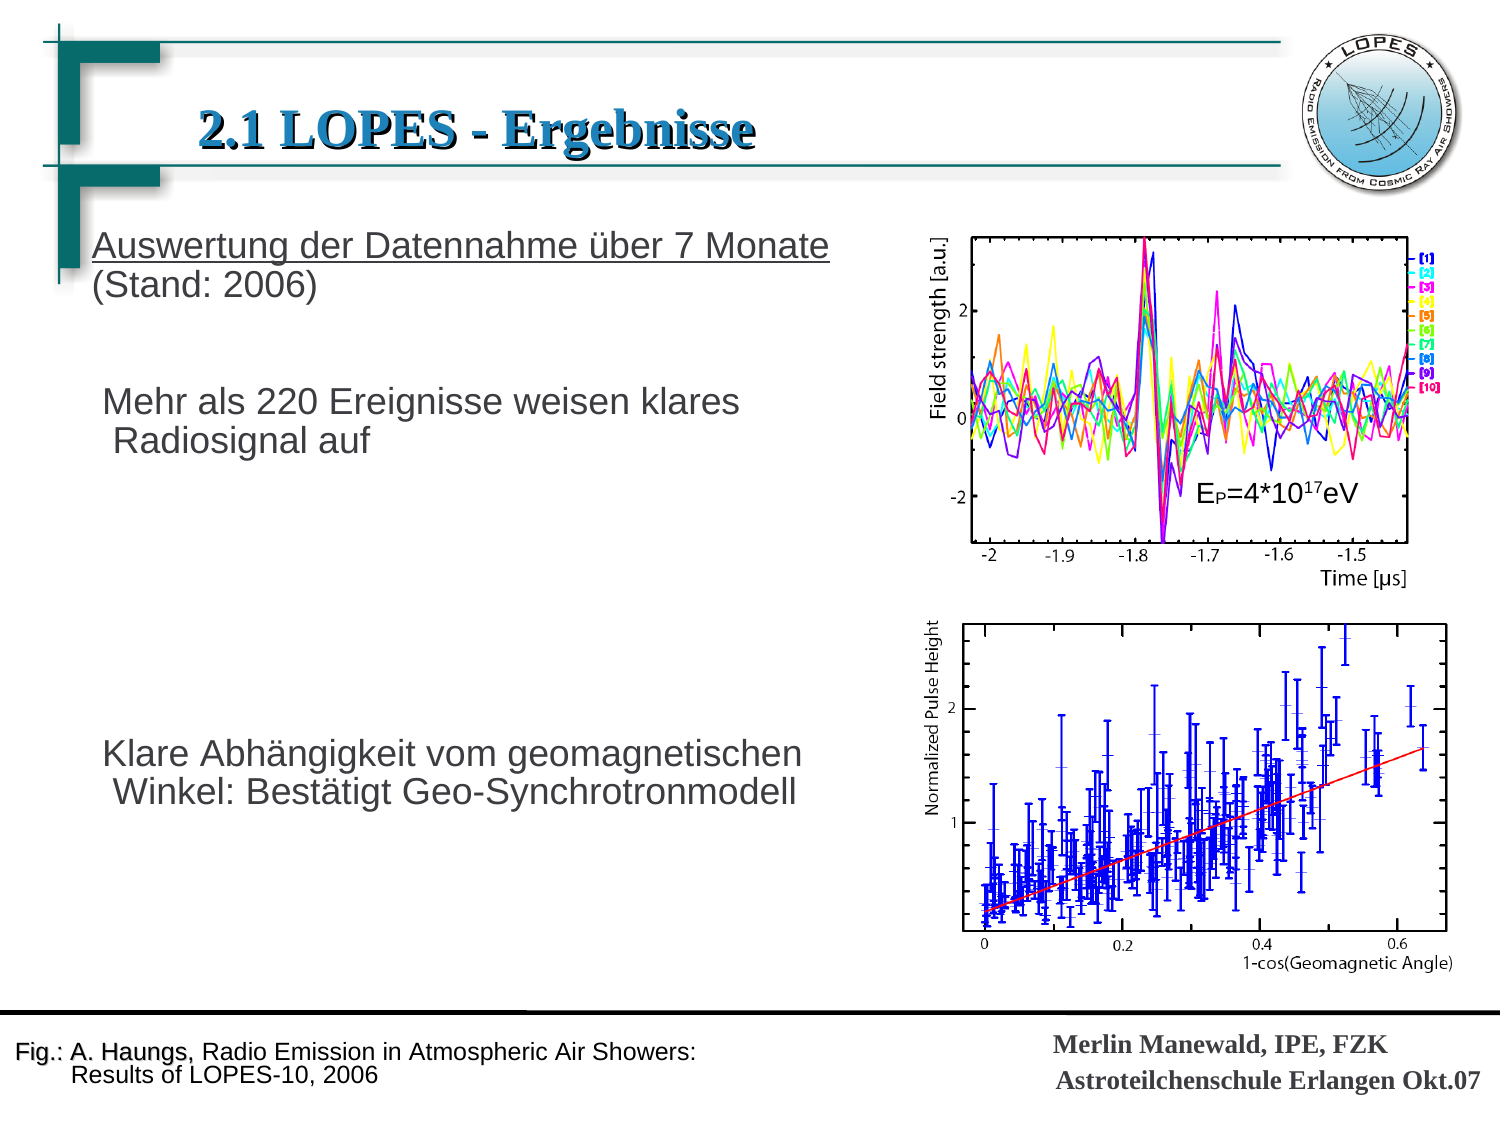

2.1 LOPES - Ergebnisse
Auswertung der Datennahme über 7 Monate
(Stand: 2006)
 Mehr als 220 Ereignisse weisen klares
 Radiosignal auf
 Klare Abhängigkeit vom geomagnetischen
 Winkel: Bestätigt Geo-Synchrotronmodell
EP=4*1017eV
Fig.: A. Haungs, Radio Emission in Atmospheric Air Showers:
 Results of LOPES-10, 2006